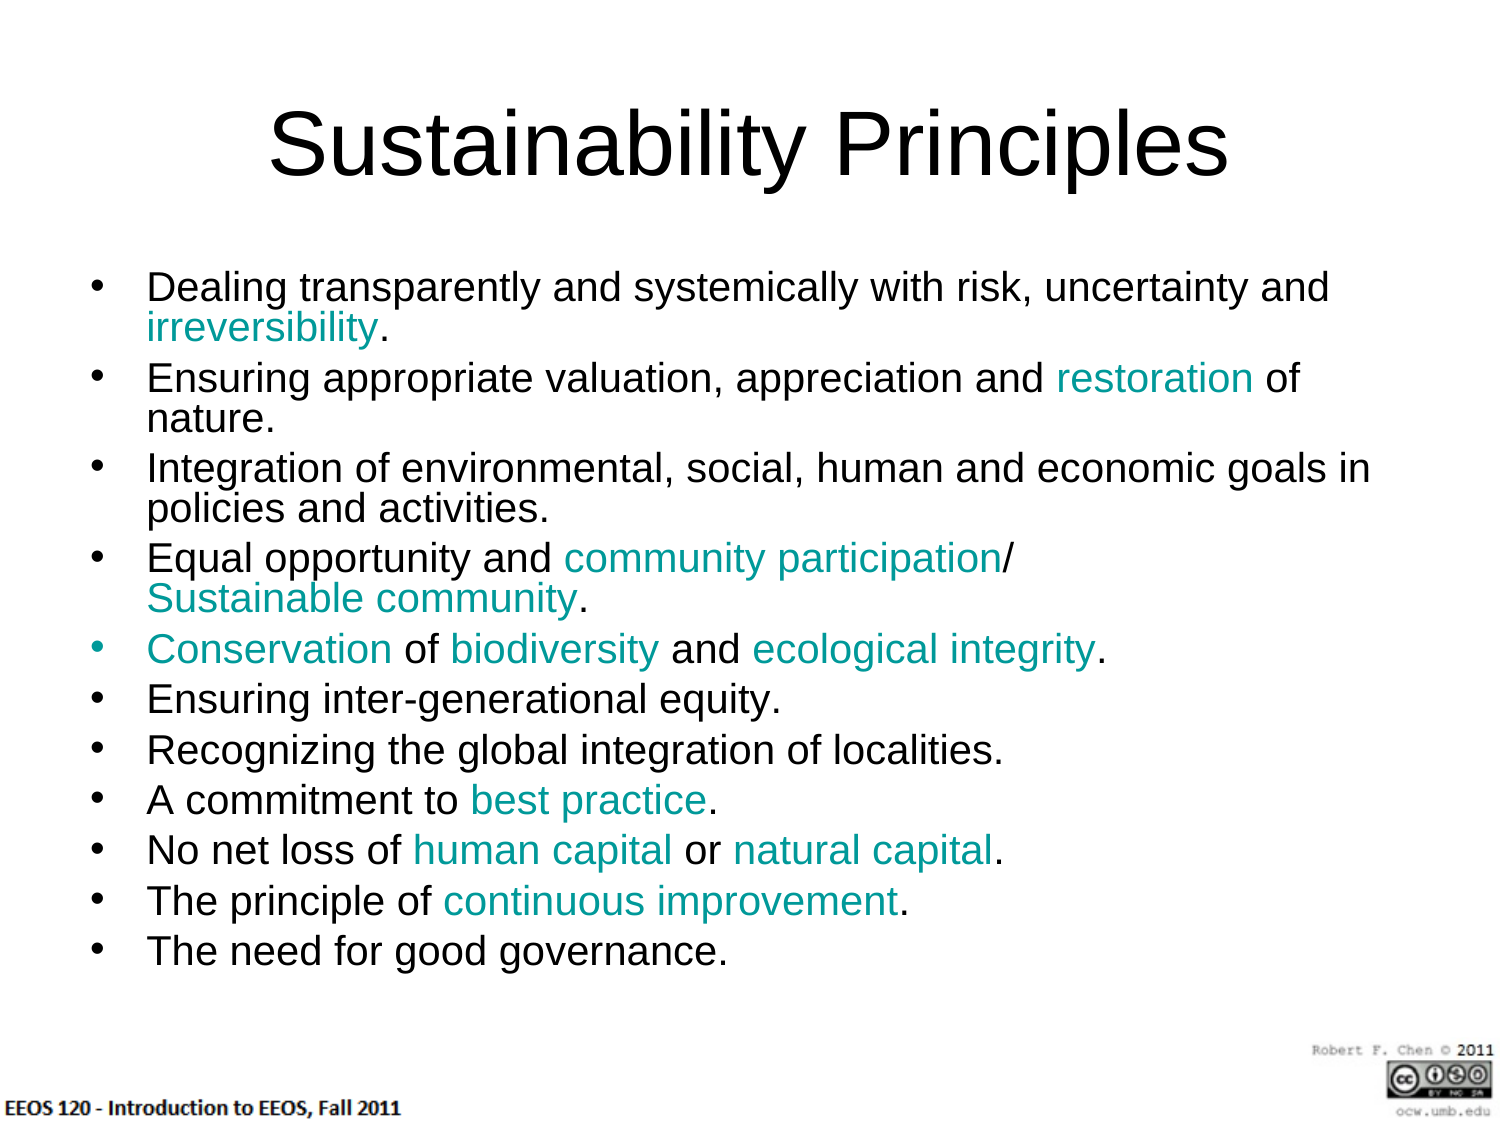

# Sustainability Principles
Dealing transparently and systemically with risk, uncertainty and irreversibility.
Ensuring appropriate valuation, appreciation and restoration of nature.
Integration of environmental, social, human and economic goals in policies and activities.
Equal opportunity and community participation/Sustainable community.
Conservation of biodiversity and ecological integrity.
Ensuring inter-generational equity.
Recognizing the global integration of localities.
A commitment to best practice.
No net loss of human capital or natural capital.
The principle of continuous improvement.
The need for good governance.